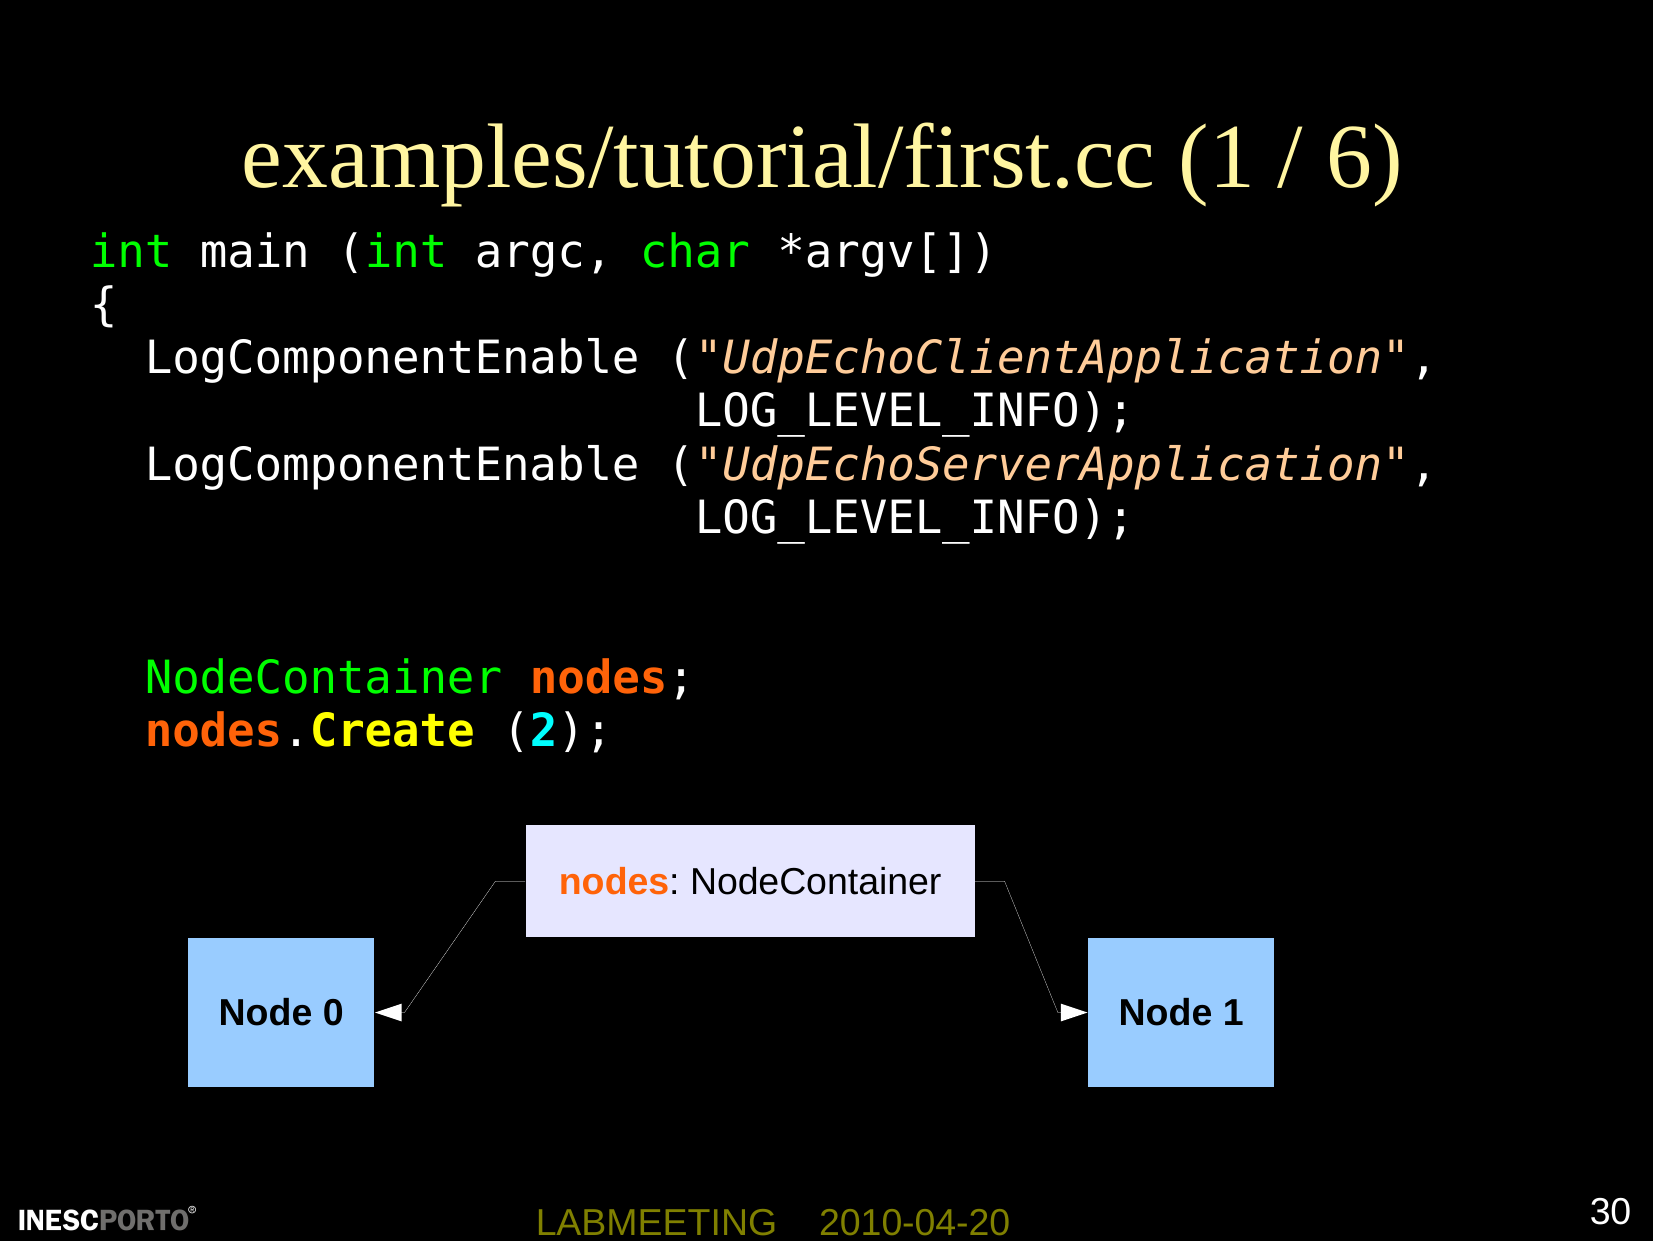

# examples/tutorial/first.cc (1 / 6)
int main (int argc, char *argv[])
{
 LogComponentEnable ("UdpEchoClientApplication",
 LOG_LEVEL_INFO);
 LogComponentEnable ("UdpEchoServerApplication",
 LOG_LEVEL_INFO);
 NodeContainer nodes;
 nodes.Create (2);
nodes: NodeContainer
Node 0
Node 1